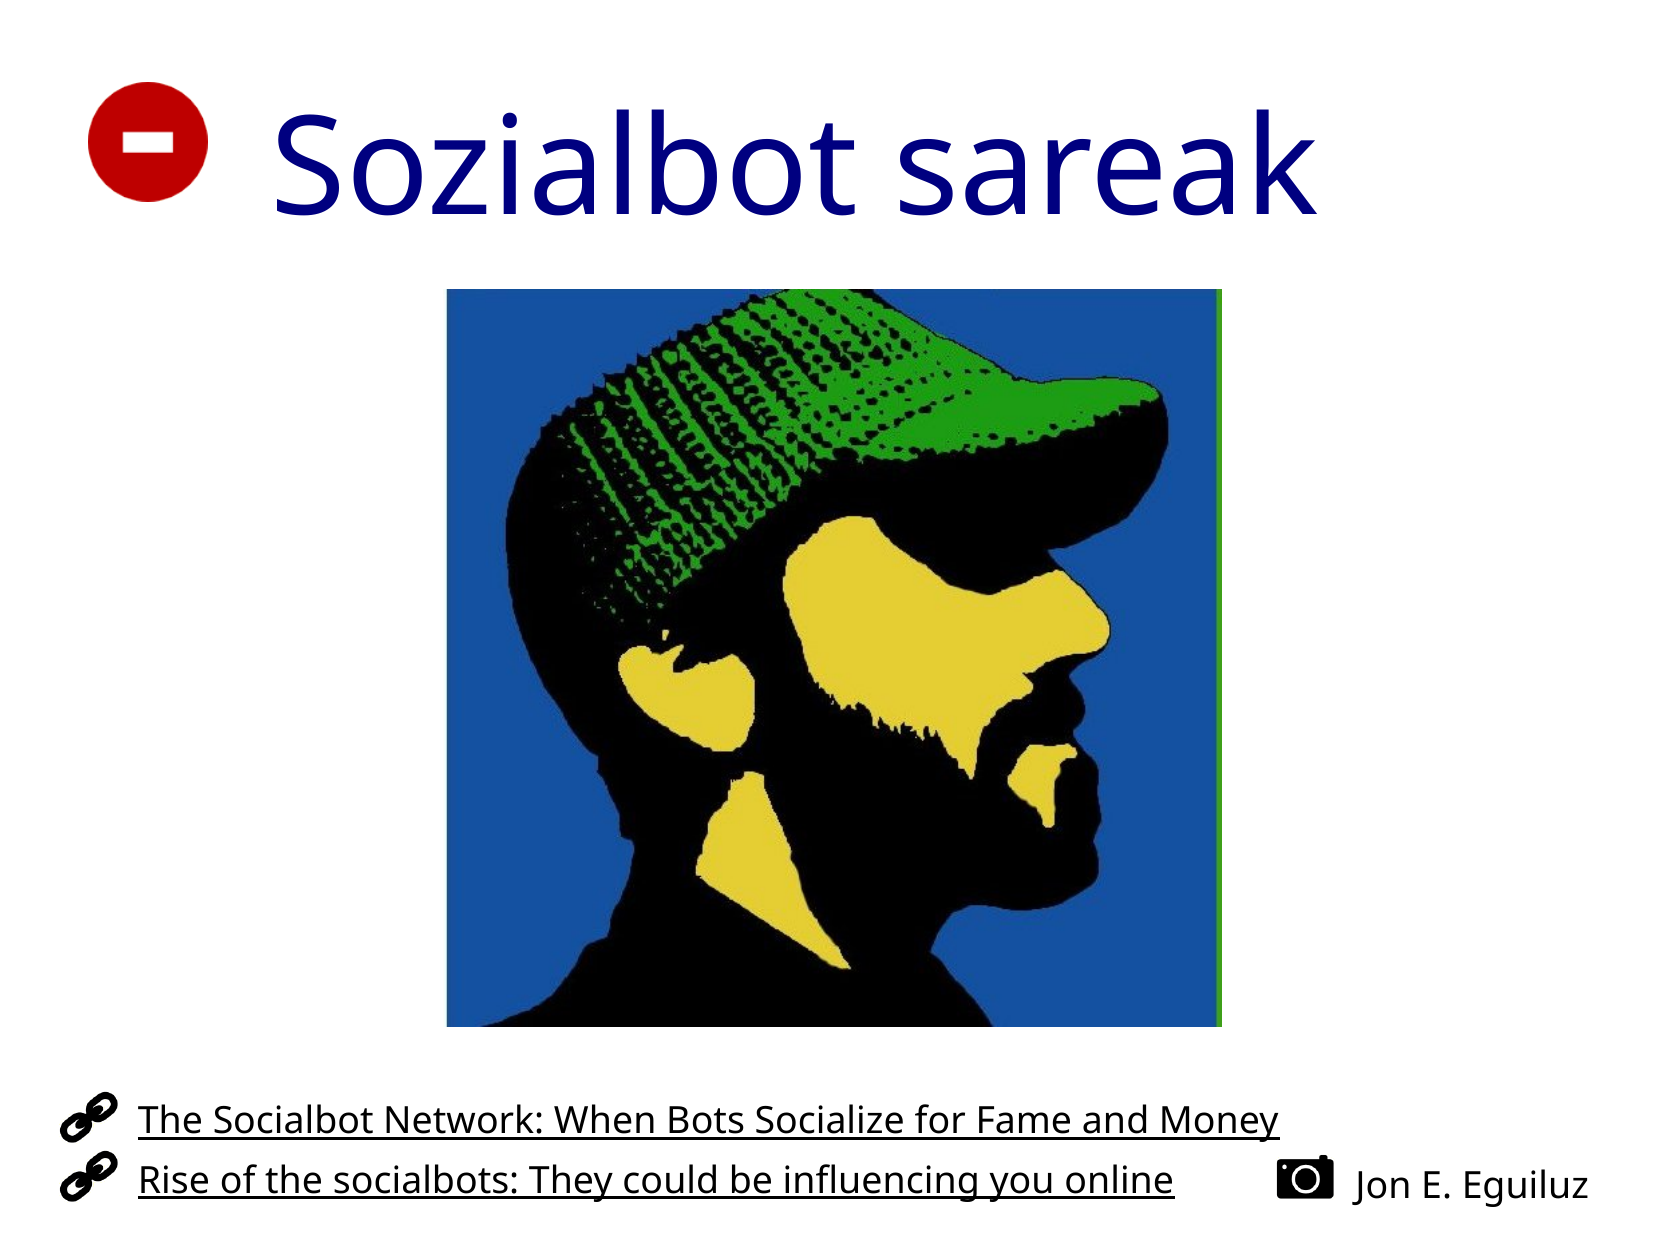

Sozialbot sareak
The Socialbot Network: When Bots Socialize for Fame and Money
Rise of the socialbots: They could be influencing you online
Jon E. Eguiluz